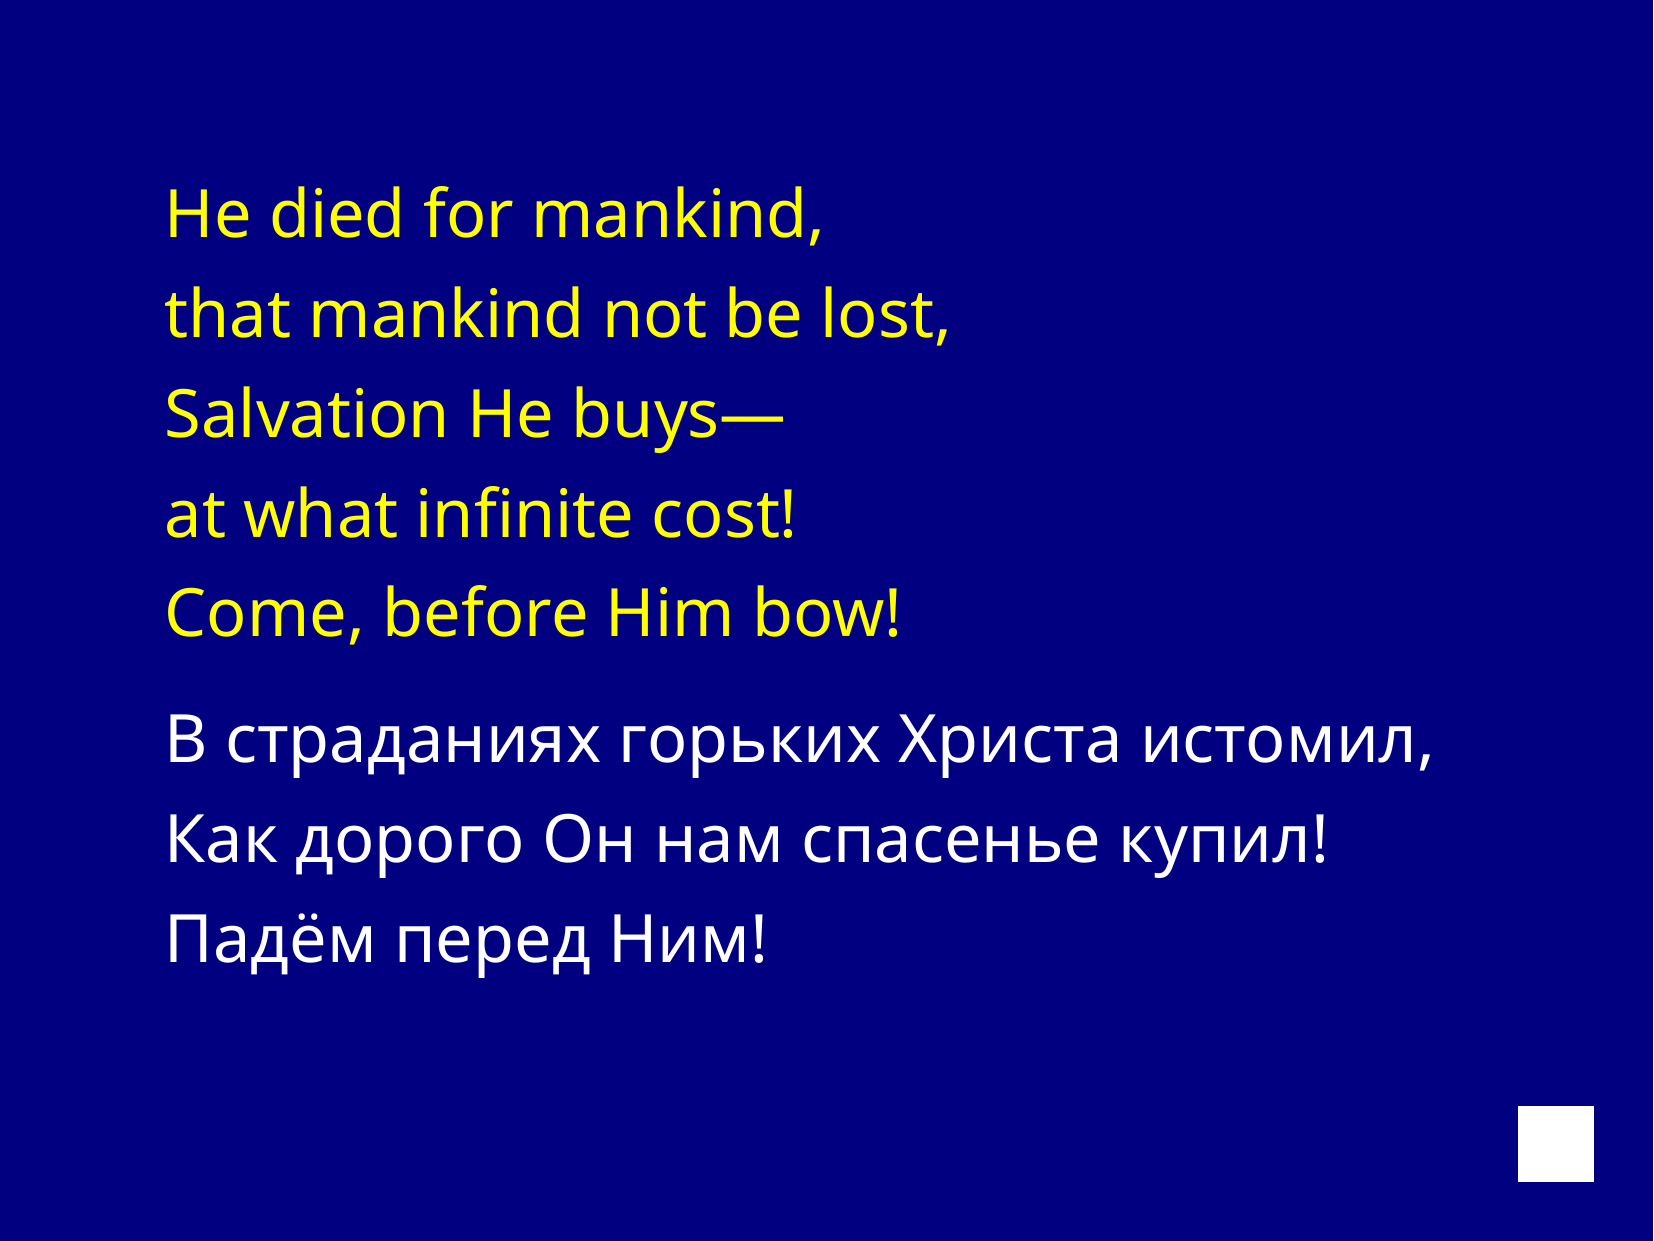

He died for mankind,
	that mankind not be lost,
	Salvation He buys—
	at what infinite cost!
	Come, before Him bow!
	В страданиях горьких Христа истомил,
	Как дорого Он нам спасенье купил!
	Падём перед Ним!